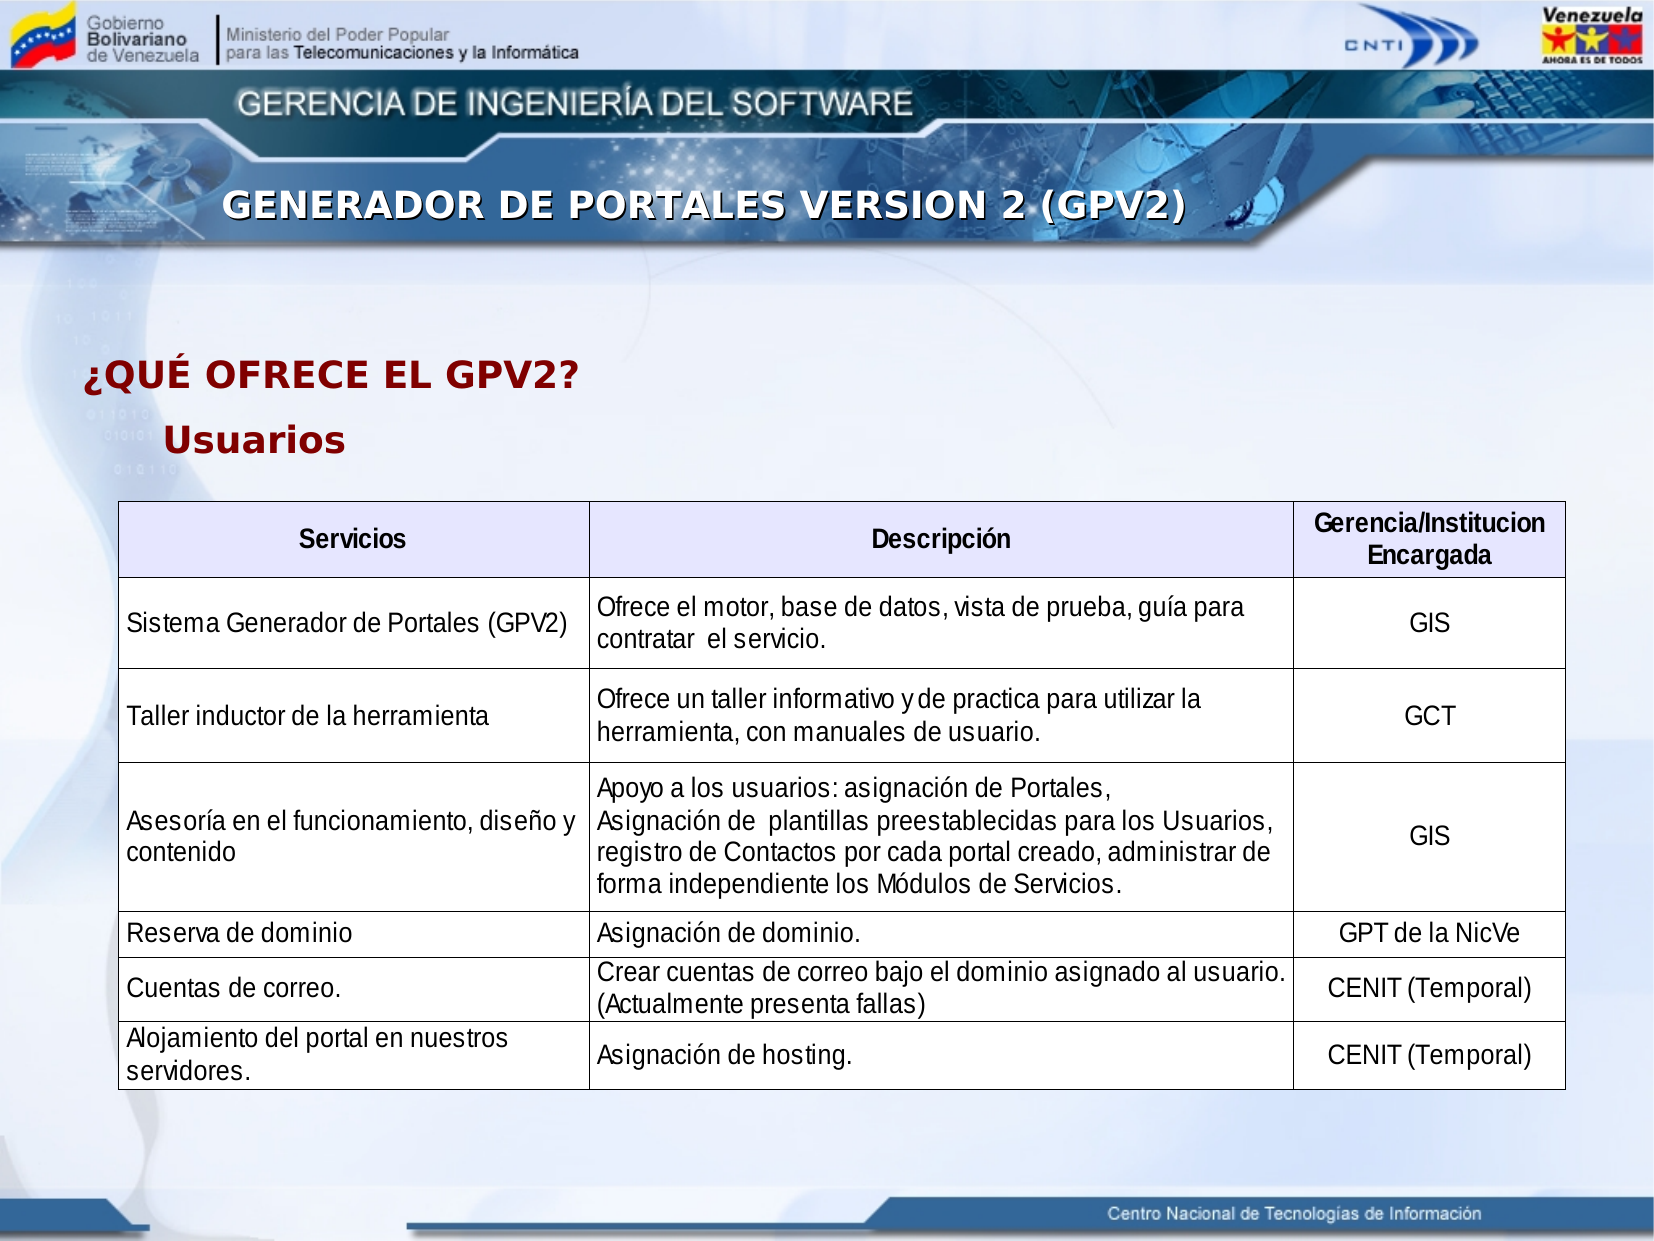

GENERADOR DE PORTALES VERSION 2 (GPV2)
 ¿QUÉ OFRECE EL GPV2?
Usuarios